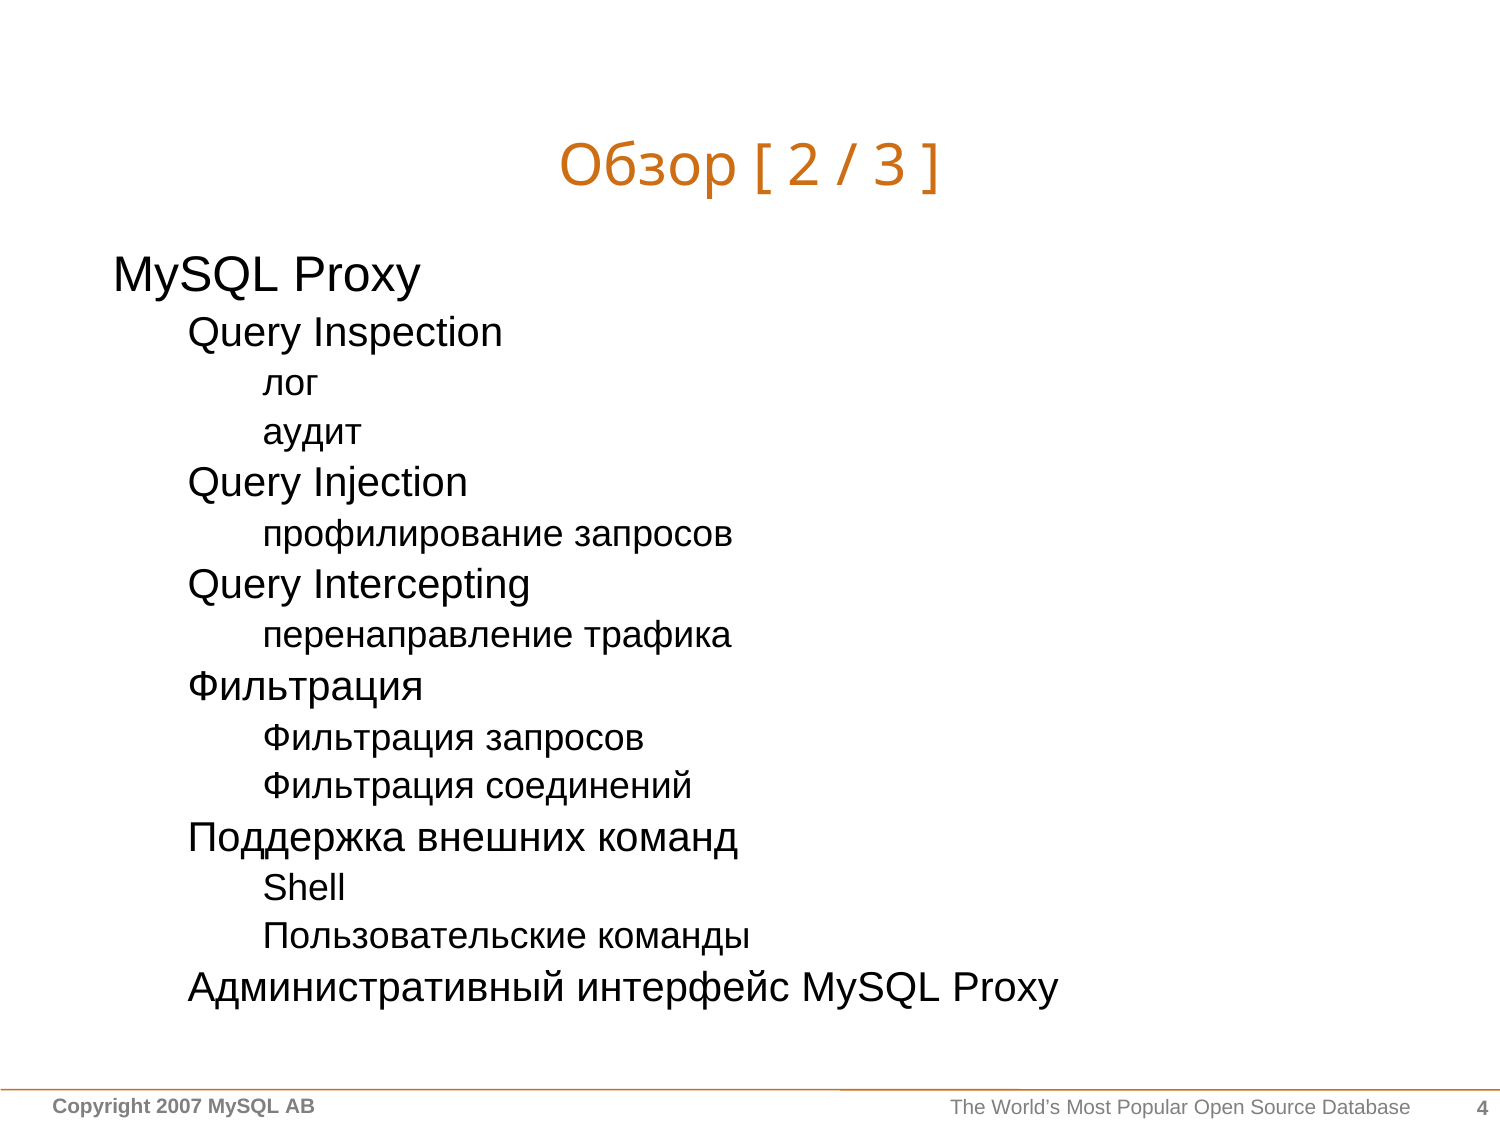

# Обзор [ 2 / 3 ]
MySQL Proxy
Query Inspection
лог
аудит
Query Injection
профилирование запросов
Query Intercepting
перенаправление трафика
Фильтрация
Фильтрация запросов
Фильтрация соединений
Поддержка внешних команд
Shell
Пользовательские команды
Административный интерфейс MySQL Proxy